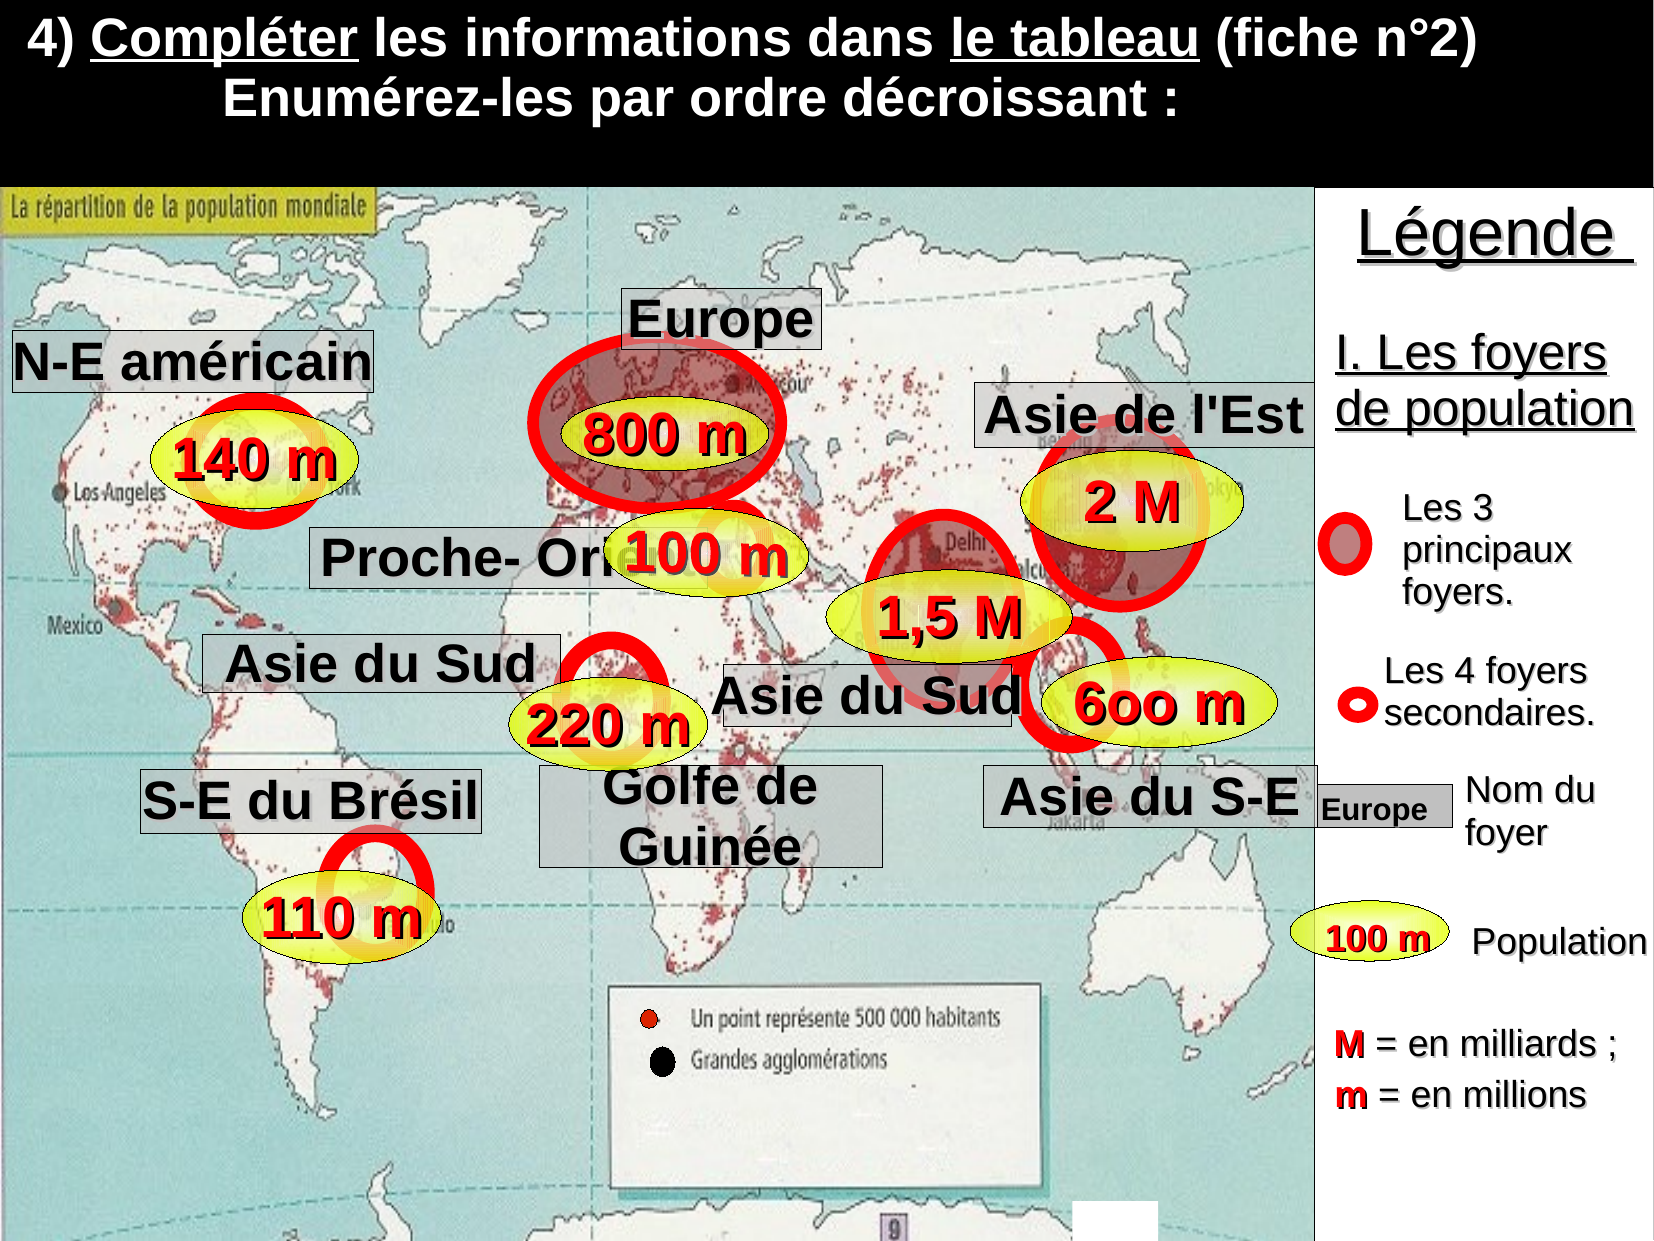

4) Compléter les informations dans le tableau (fiche n°2)
 Enumérez-les par ordre décroissant :
 COLLER LA FICHE n°3
Légende
Europe
I. Les foyers de population
N-E américain
Asie de l'Est
800 m
140 m
2 M
Les 3 principaux foyers.
100 m
Proche- Orient
1,5 M
Asie du Sud
Les 4 foyers secondaires.
6oo m
Asie du Sud
220 m
Nom du foyer
 Golfe de
Guinée
Asie du S-E
S-E du Brésil
Europe
	 					Population
 M = en milliards ;
 m = en millions
110 m
 100 m